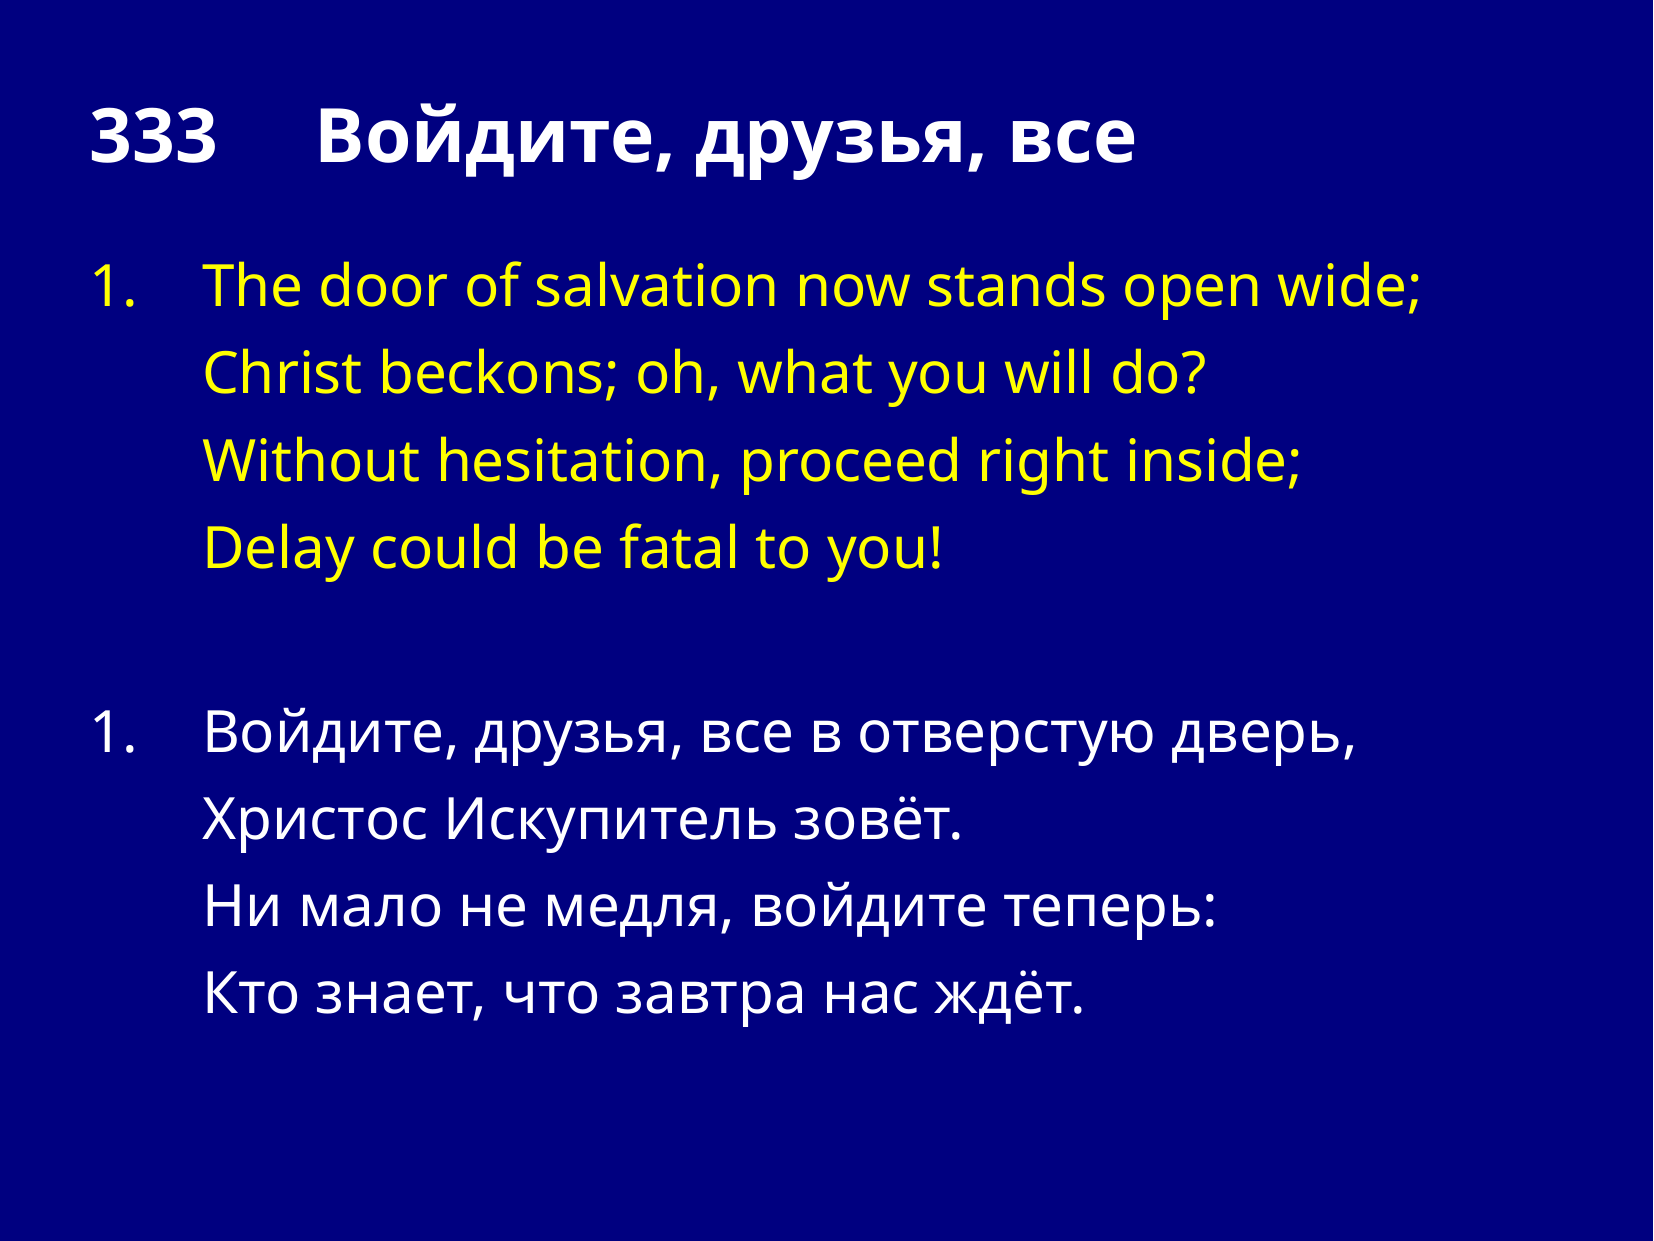

333	Войдите, друзья, все
1.	The door of salvation now stands open wide;
	Christ beckons; oh, what you will do?
	Without hesitation, proceed right inside;
	Delay could be fatal to you!
1.	Войдите, друзья, все в отверстую дверь,
	Христос Искупитель зовёт.
	Ни мало не медля, войдите теперь:
	Кто знает, что завтра нас ждёт.